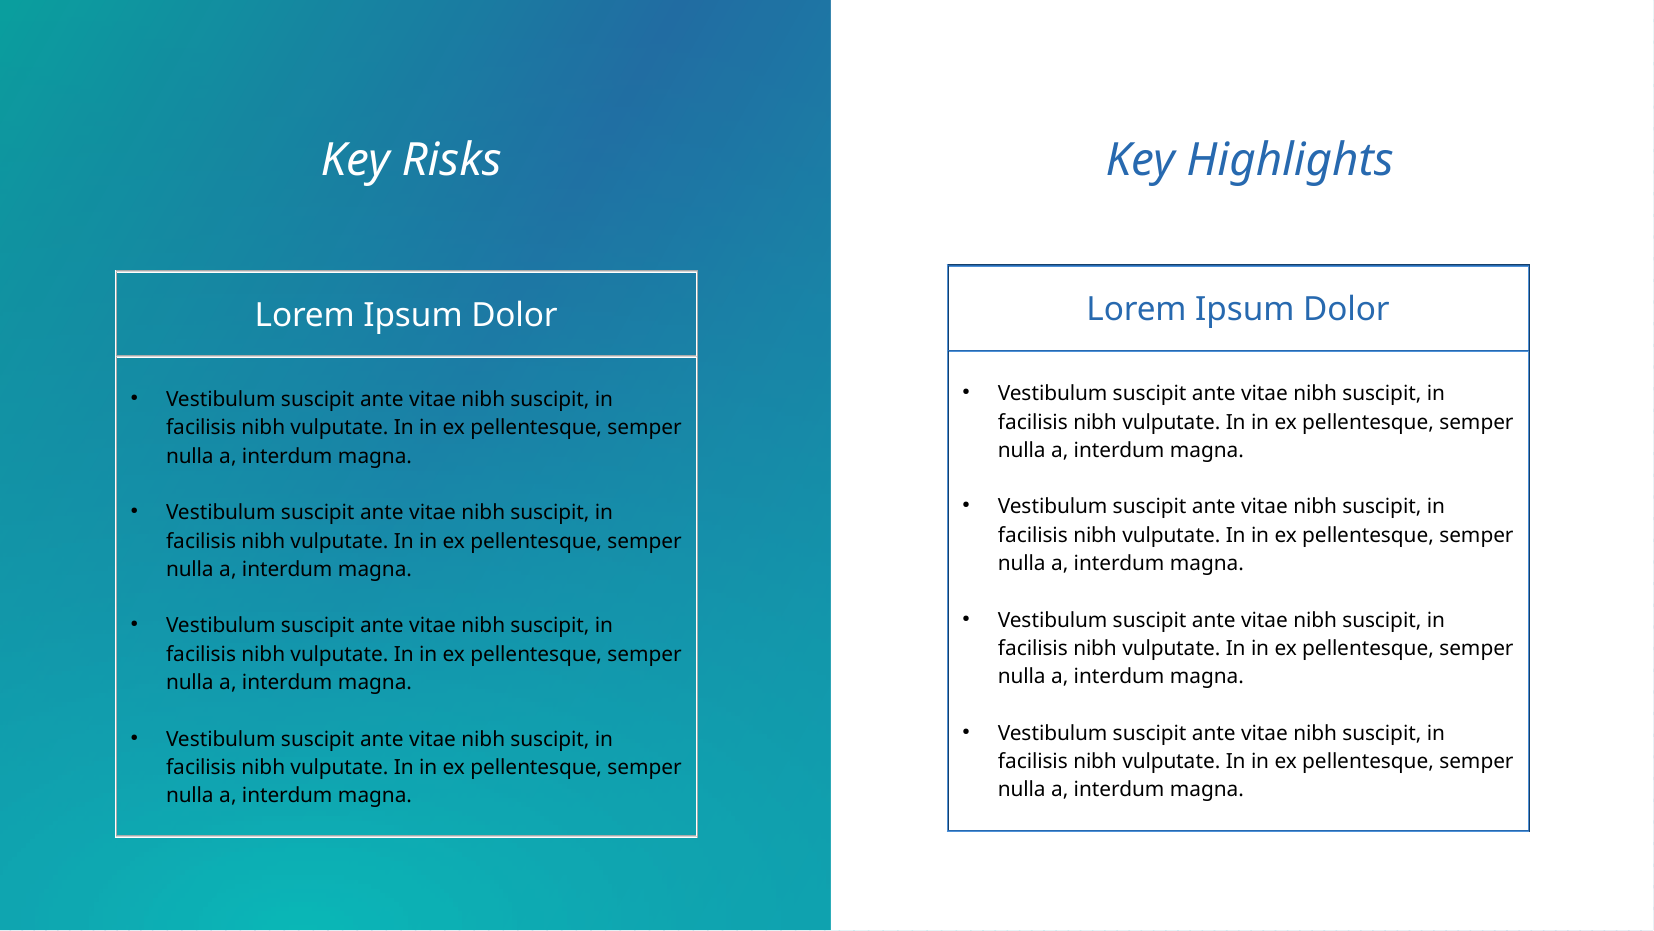

Key Risks
Key Highlights
| Lorem Ipsum Dolor |
| --- |
| Vestibulum suscipit ante vitae nibh suscipit, in facilisis nibh vulputate. In in ex pellentesque, semper nulla a, interdum magna. Vestibulum suscipit ante vitae nibh suscipit, in facilisis nibh vulputate. In in ex pellentesque, semper nulla a, interdum magna. Vestibulum suscipit ante vitae nibh suscipit, in facilisis nibh vulputate. In in ex pellentesque, semper nulla a, interdum magna. Vestibulum suscipit ante vitae nibh suscipit, in facilisis nibh vulputate. In in ex pellentesque, semper nulla a, interdum magna. |
| Lorem Ipsum Dolor |
| --- |
| Vestibulum suscipit ante vitae nibh suscipit, in facilisis nibh vulputate. In in ex pellentesque, semper nulla a, interdum magna. Vestibulum suscipit ante vitae nibh suscipit, in facilisis nibh vulputate. In in ex pellentesque, semper nulla a, interdum magna. Vestibulum suscipit ante vitae nibh suscipit, in facilisis nibh vulputate. In in ex pellentesque, semper nulla a, interdum magna. Vestibulum suscipit ante vitae nibh suscipit, in facilisis nibh vulputate. In in ex pellentesque, semper nulla a, interdum magna. |